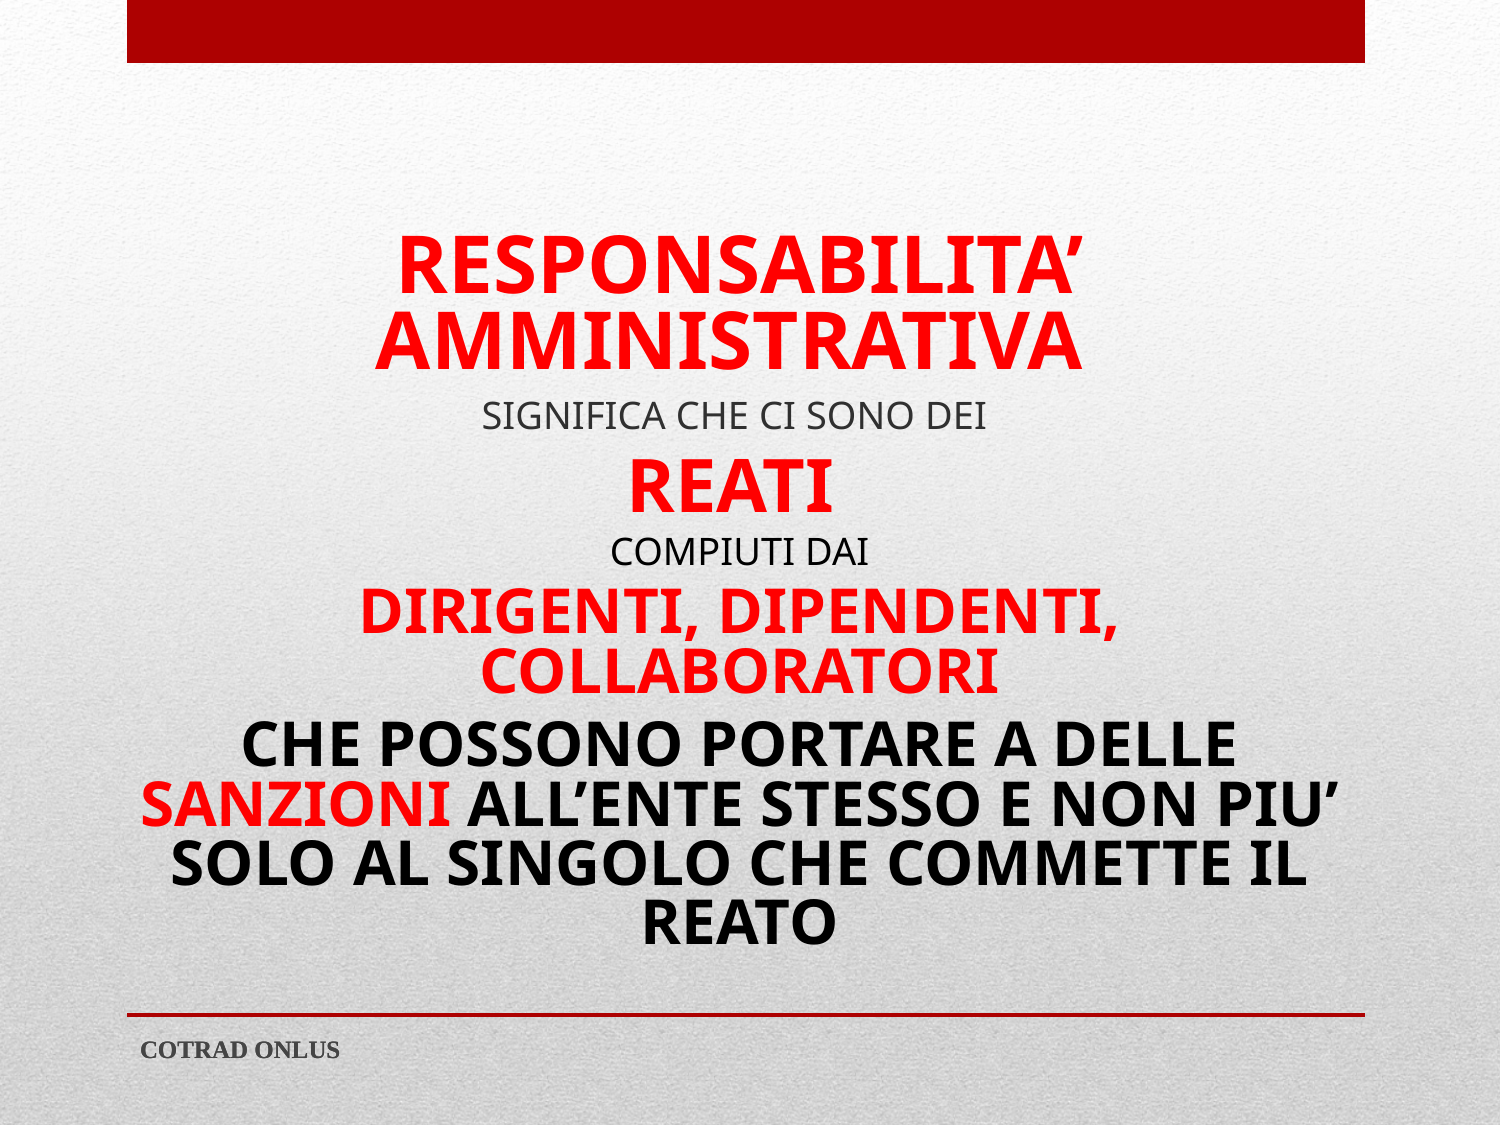

# RESPONSABILITA’ AMMINISTRATIVA
SIGNIFICA CHE CI SONO DEI
REATI
COMPIUTI DAI
DIRIGENTI, DIPENDENTI, COLLABORATORI
CHE POSSONO PORTARE A DELLE SANZIONI ALL’ENTE STESSO E NON PIU’ SOLO AL SINGOLO CHE COMMETTE IL REATO
COTRAD ONLUS
COTRAD ONLUS